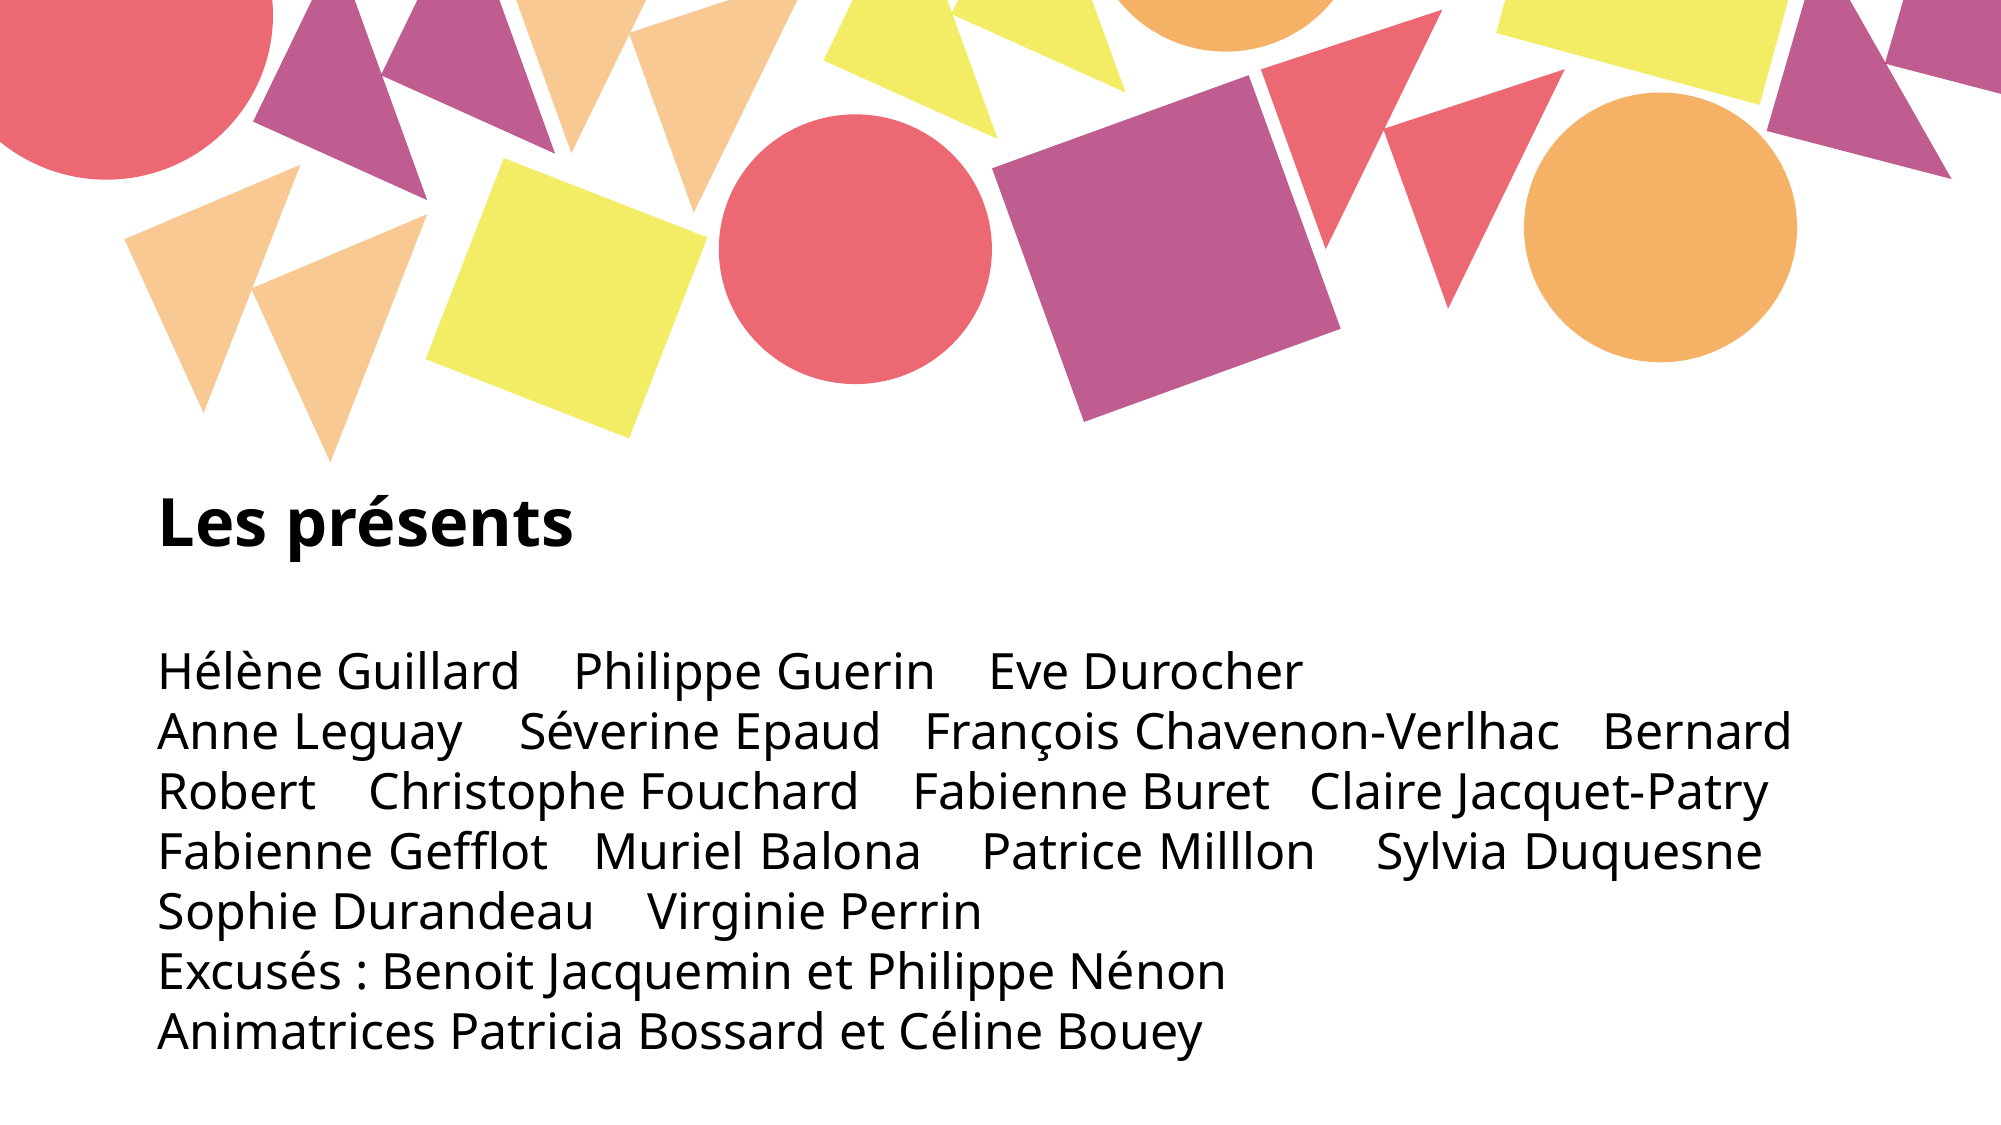

Les présents
Hélène Guillard Philippe Guerin Eve Durocher
Anne Leguay Séverine Epaud François Chavenon-Verlhac Bernard Robert Christophe Fouchard Fabienne Buret Claire Jacquet-Patry
Fabienne Gefflot Muriel Balona Patrice Milllon Sylvia Duquesne Sophie Durandeau Virginie Perrin
Excusés : Benoit Jacquemin et Philippe Nénon
Animatrices Patricia Bossard et Céline Bouey